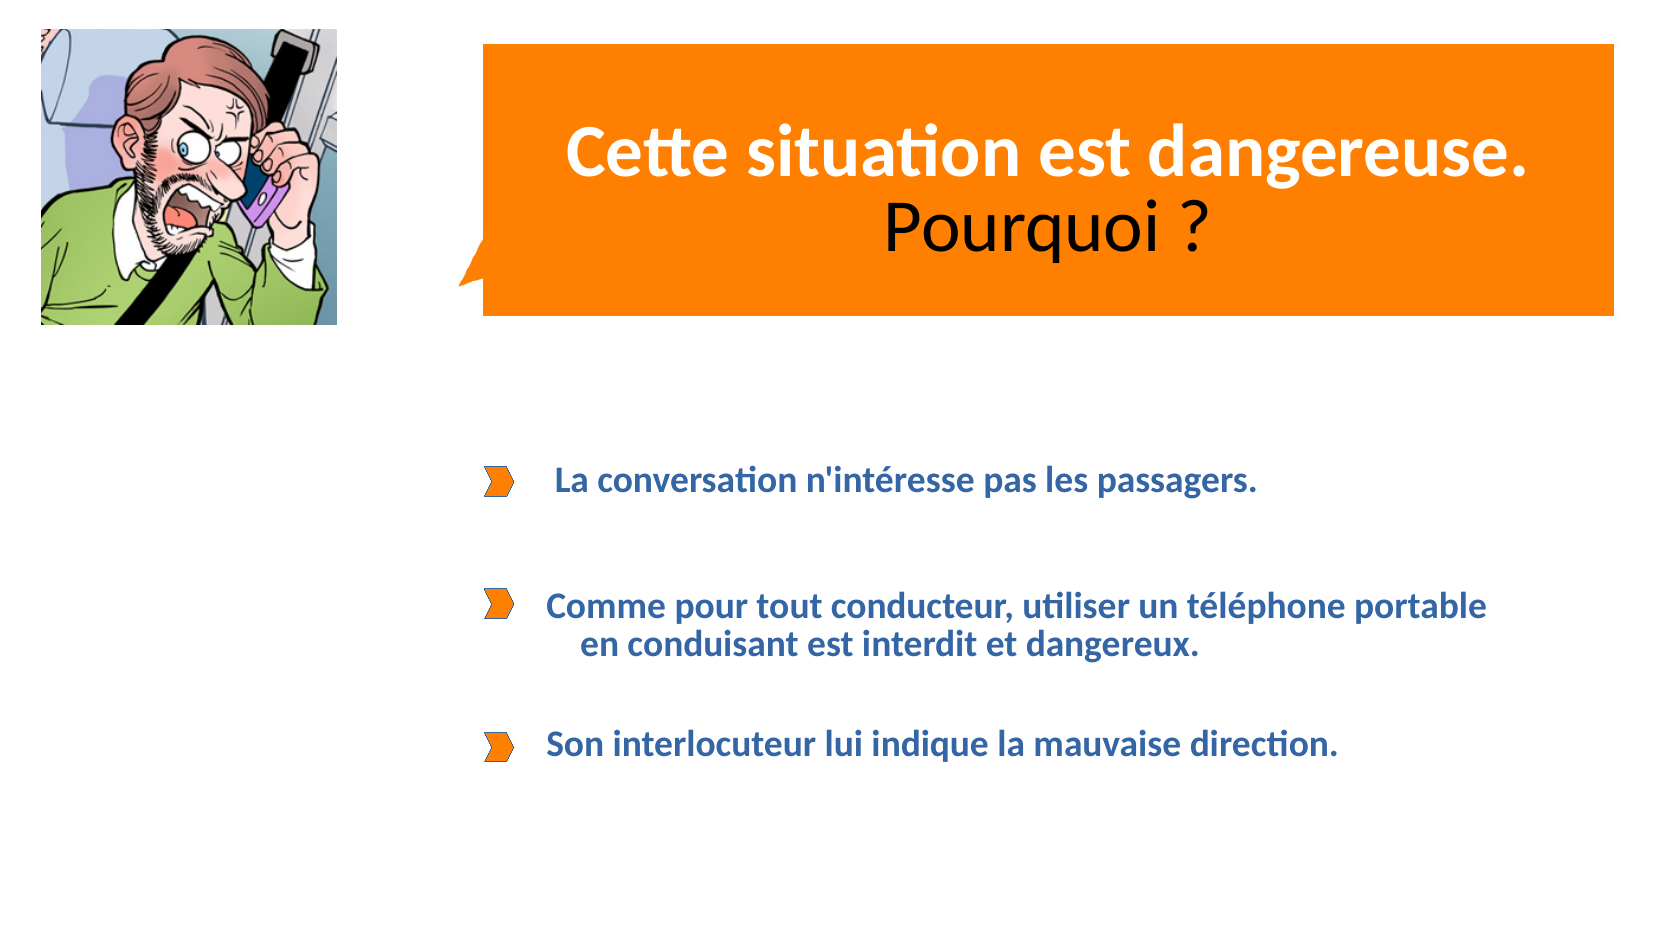

Cette situation est dangereuse.
Pourquoi ?
 La conversation n'intéresse pas les passagers.
Comme pour tout conducteur, utiliser un téléphone portable
 en conduisant est interdit et dangereux.
Son interlocuteur lui indique la mauvaise direction.